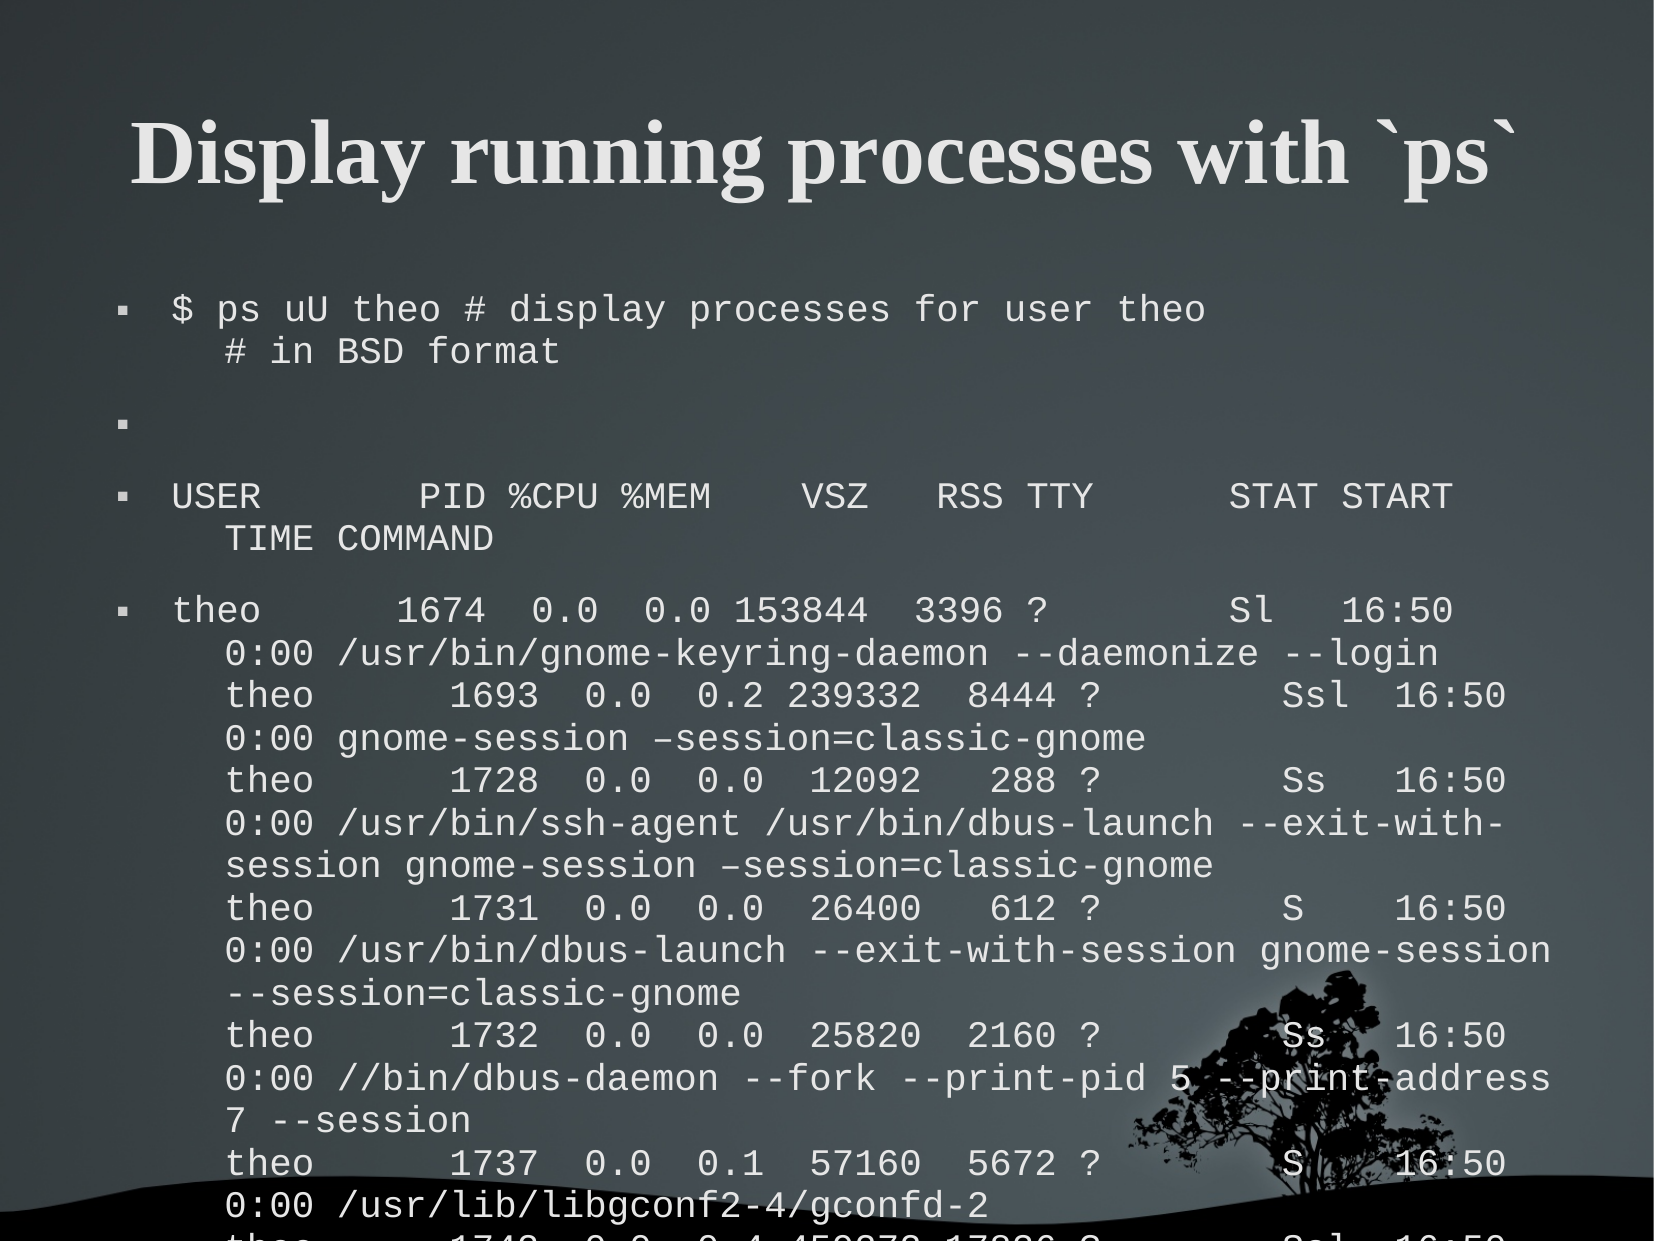

Display running processes with `ps`
# $ ps uU theo # display processes for user theo # in BSD format
USER PID %CPU %MEM VSZ RSS TTY STAT START TIME COMMAND
theo 1674 0.0 0.0 153844 3396 ? Sl 16:50 0:00 /usr/bin/gnome-keyring-daemon --daemonize --login
theo 1693 0.0 0.2 239332 8444 ? Ssl 16:50 0:00 gnome-session –session=classic-gnome
theo 1728 0.0 0.0 12092 288 ? Ss 16:50 0:00 /usr/bin/ssh-agent /usr/bin/dbus-launch --exit-with-session gnome-session –session=classic-gnome
theo 1731 0.0 0.0 26400 612 ? S 16:50 0:00 /usr/bin/dbus-launch --exit-with-session gnome-session --session=classic-gnome
theo 1732 0.0 0.0 25820 2160 ? Ss 16:50 0:00 //bin/dbus-daemon --fork --print-pid 5 --print-address 7 --session
theo 1737 0.0 0.1 57160 5672 ? S 16:50 0:00 /usr/lib/libgconf2-4/gconfd-2
theo 1742 0.0 0.4 459272 17836 ? Ssl 16:50 0:03 /usr/lib/gnome-settings-daemon/gnome-settings-daemon